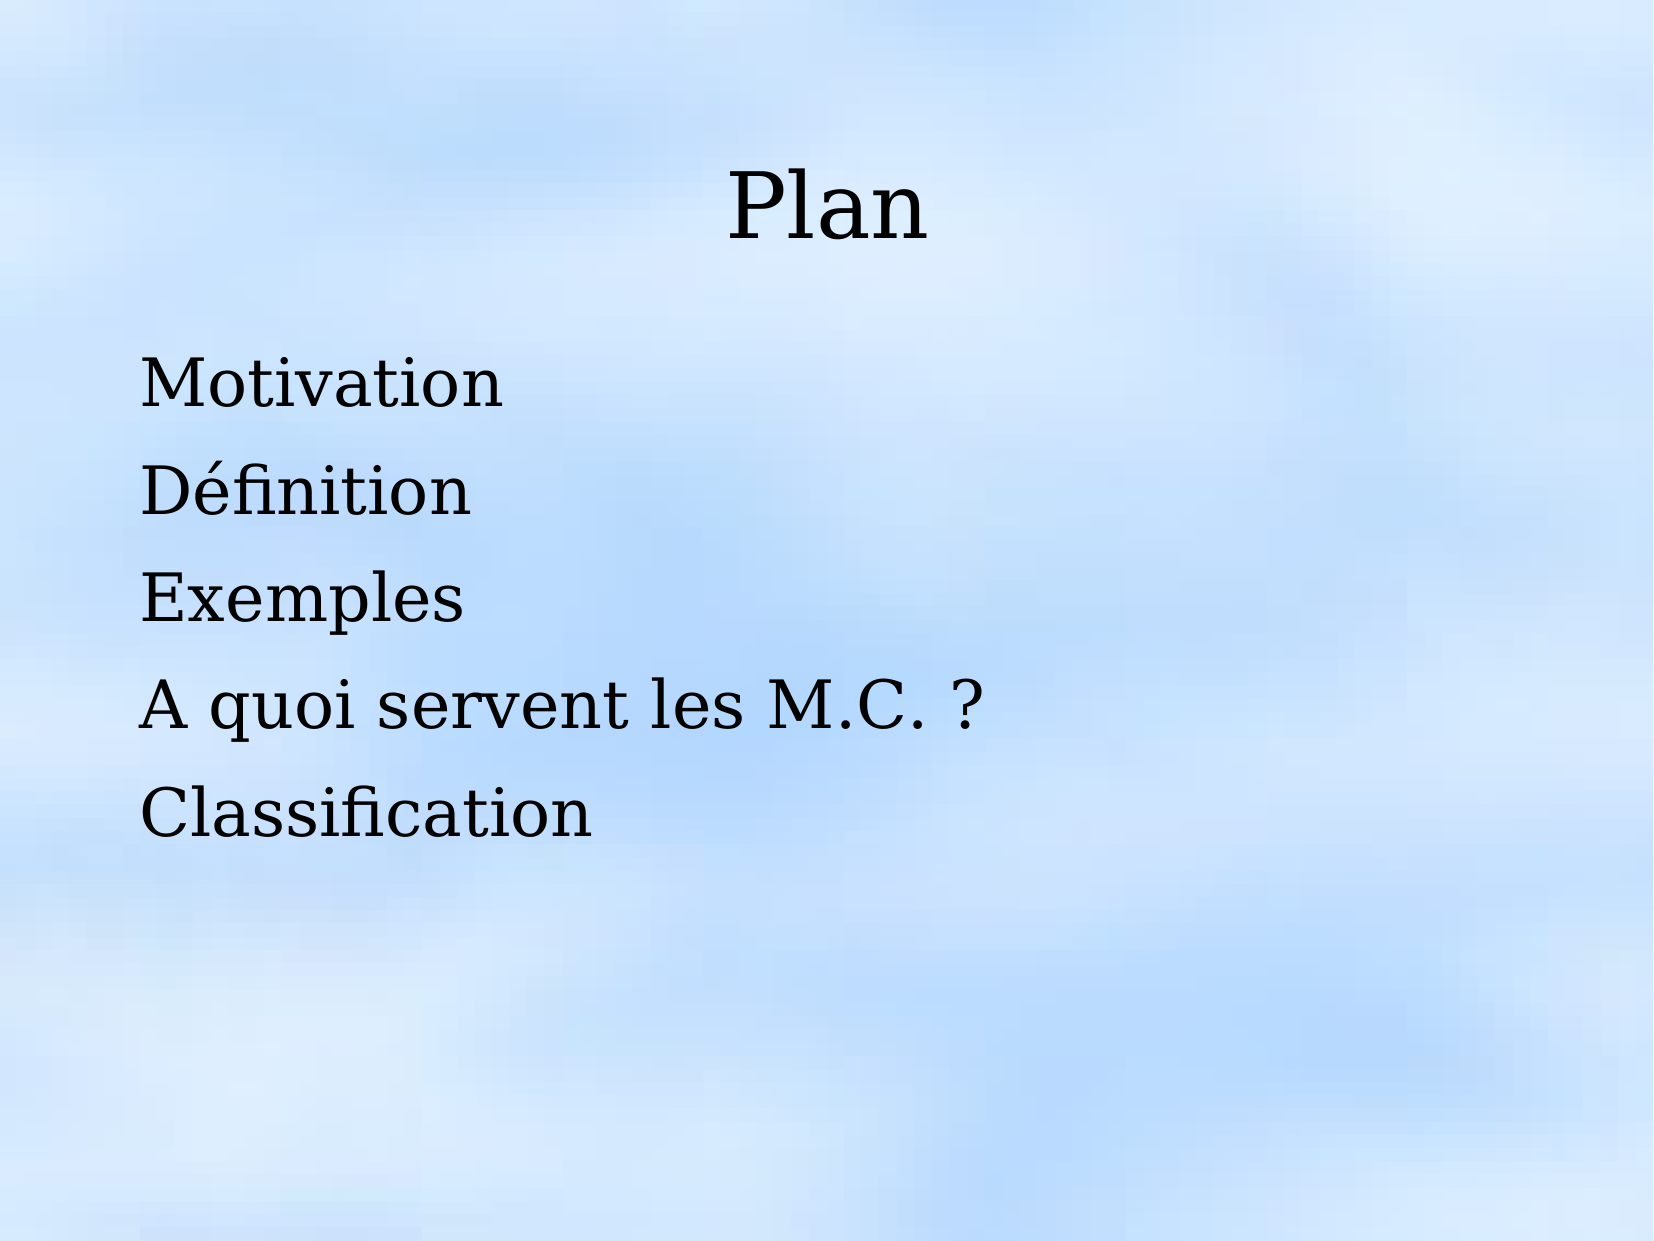

# Plan
Motivation
Définition
Exemples
A quoi servent les M.C. ?
Classification